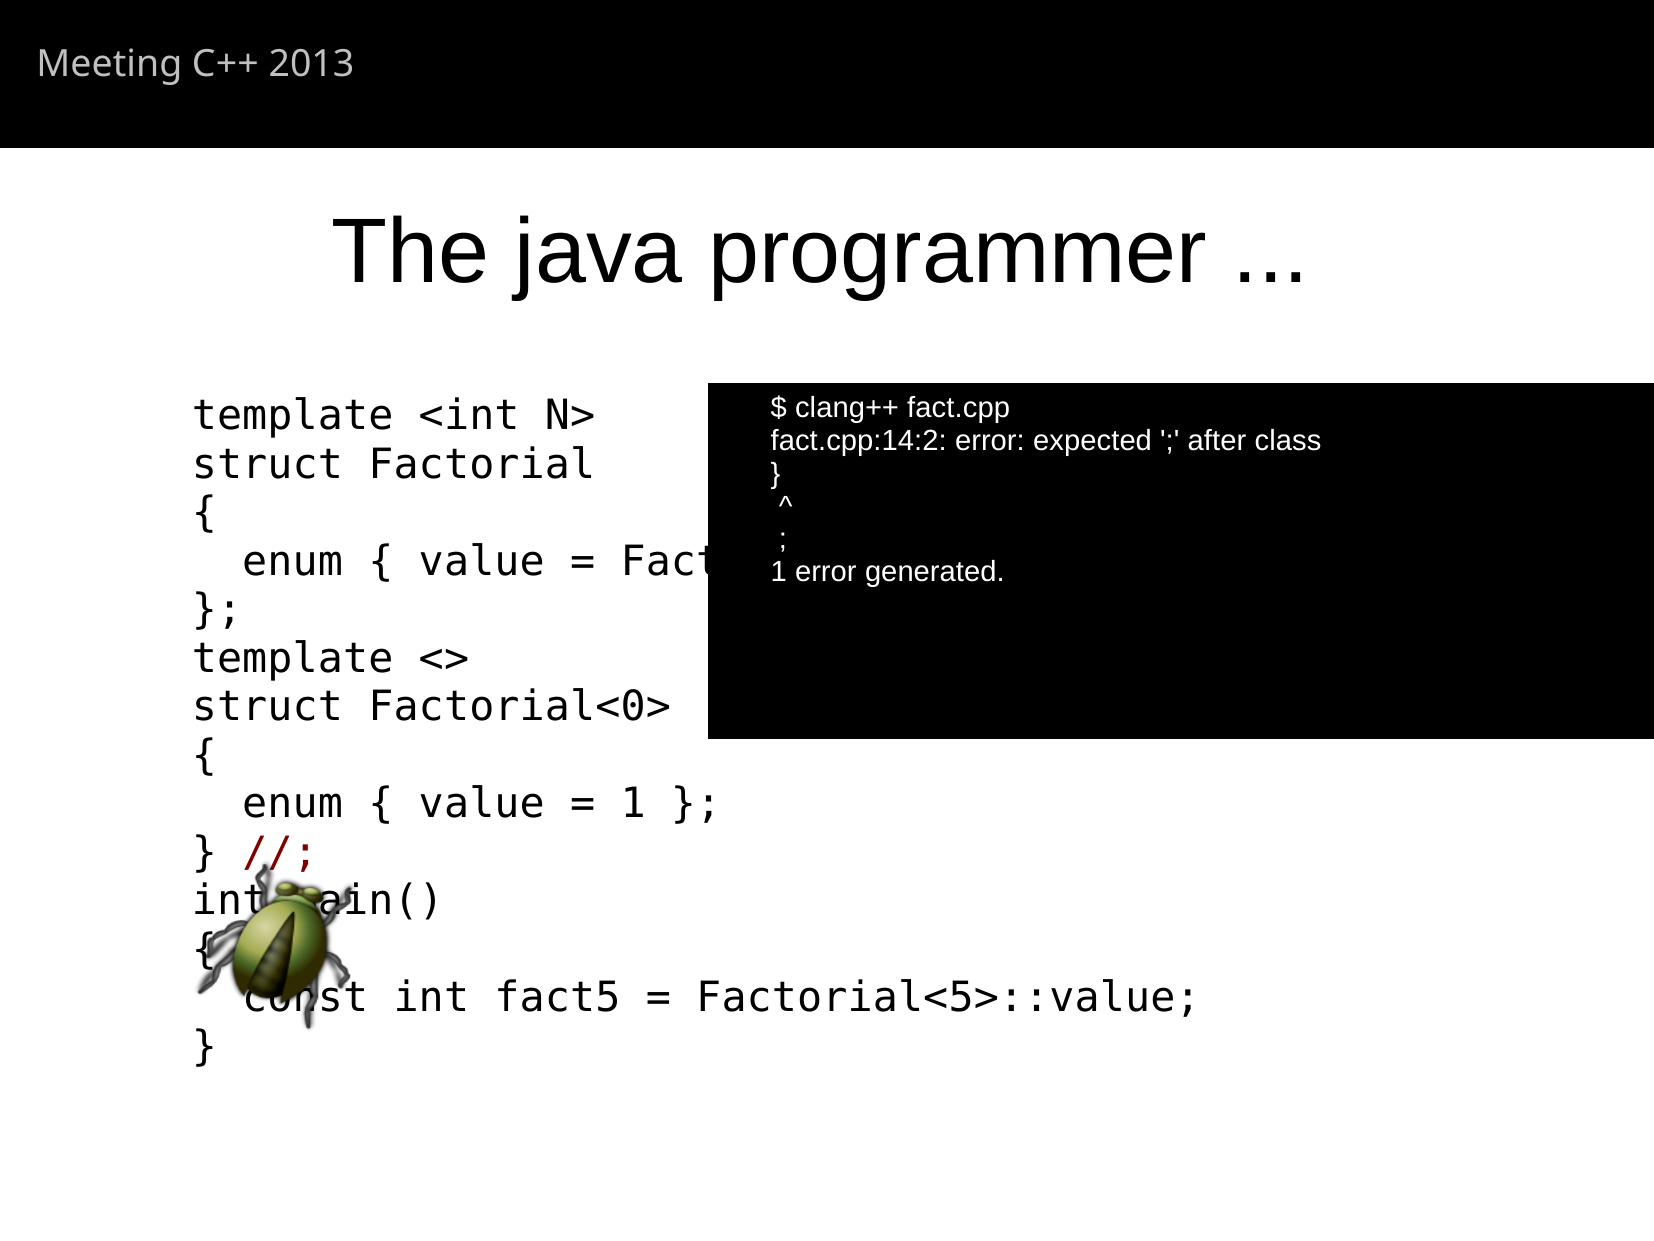

# The java programmer ...
template <int N>
struct Factorial
{
 enum { value = Factorial<N-1>::value * N };
};
template <>
struct Factorial<0>
{
 enum { value = 1 };
} //;
int main()
{
 const int fact5 = Factorial<5>::value;
}
$ clang++ fact.cpp
fact.cpp:14:2: error: expected ';' after class
}
 ^
 ;
1 error generated.